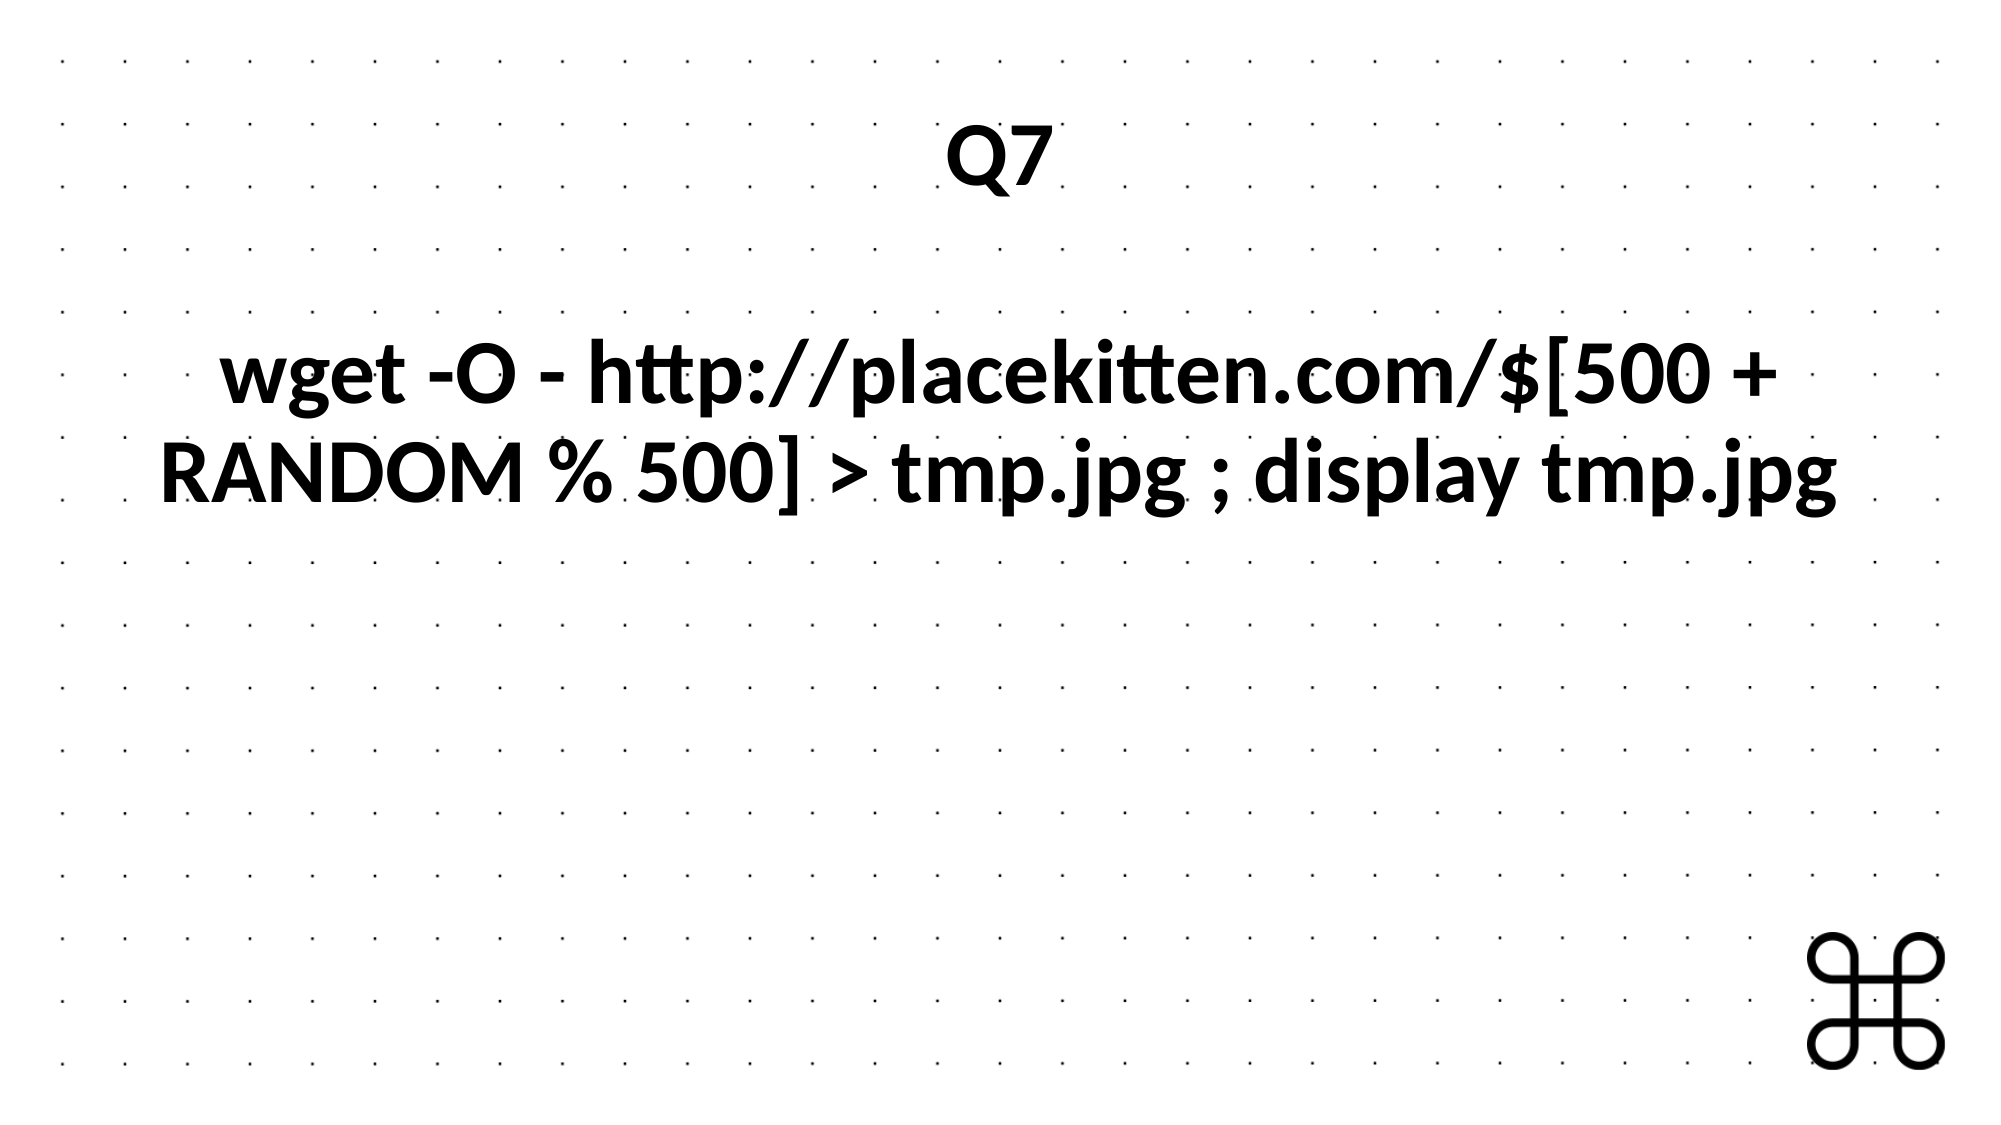

Q7
wget -O - http://placekitten.com/$[500 + RANDOM % 500] > tmp.jpg ; display tmp.jpg